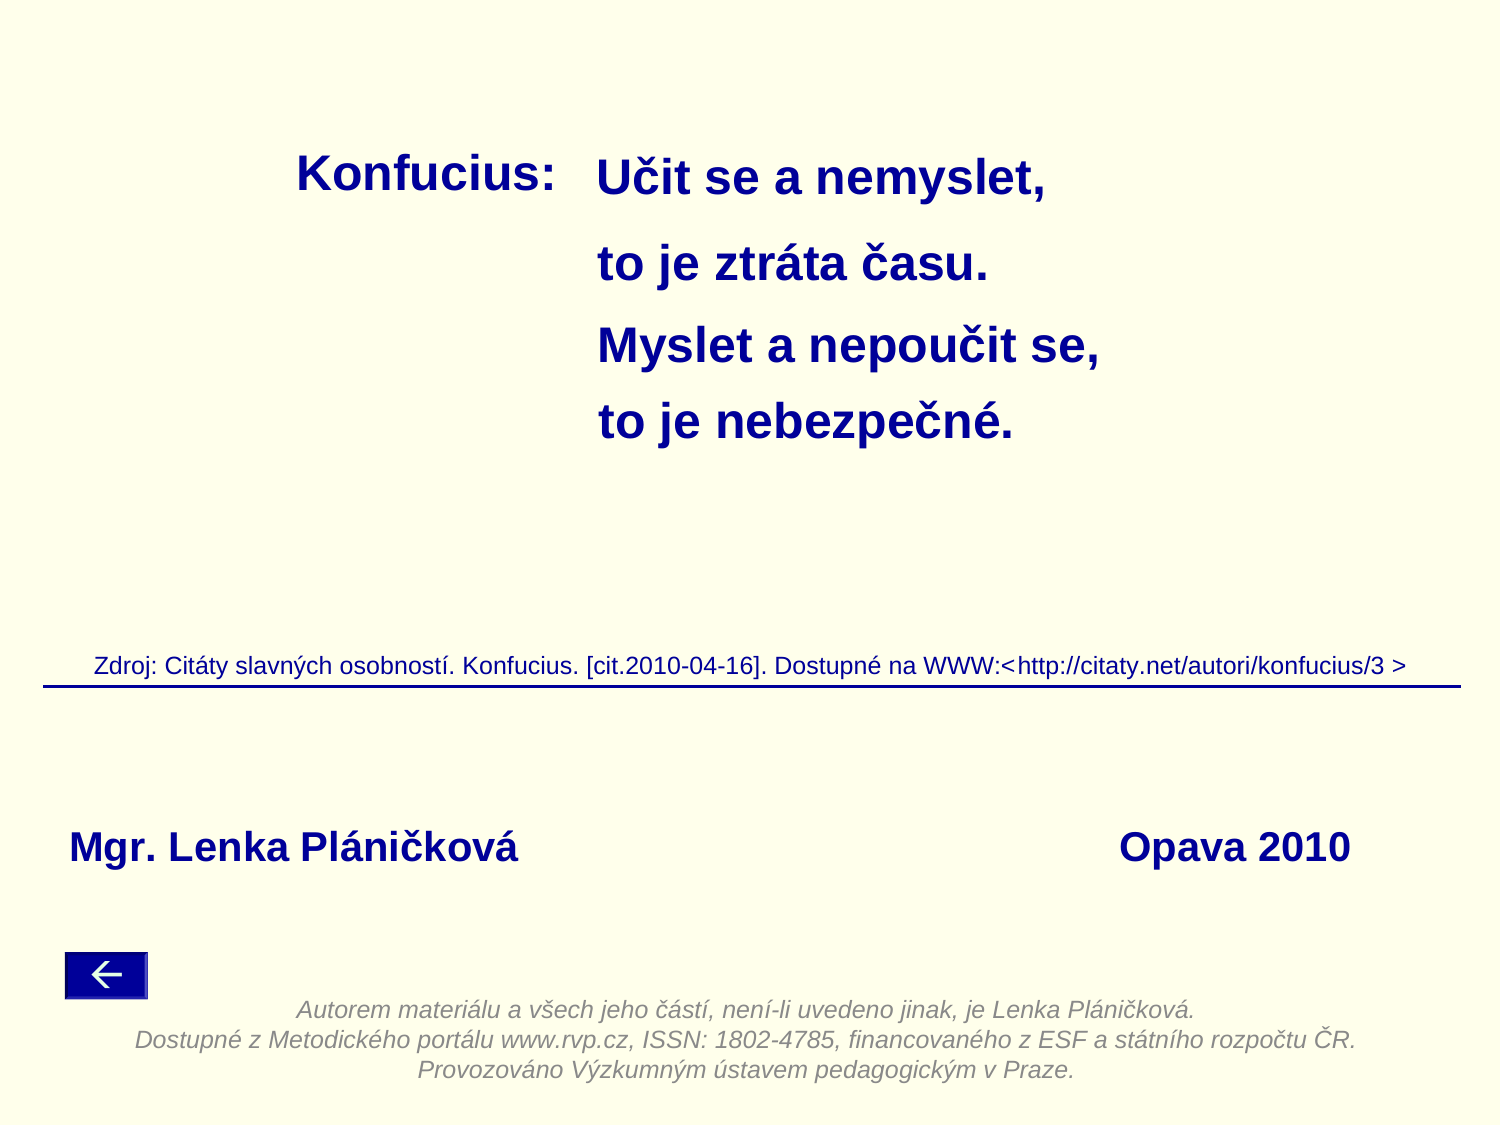

# Konfucius:
Učit se a nemyslet,
to je ztráta času.
Myslet a nepoučit se,
to je nebezpečné.
Zdroj: Citáty slavných osobností. Konfucius. [cit.2010-04-16]. Dostupné na WWW:<http://citaty.net/autori/konfucius/3 >
Mgr. Lenka Pláničková					Opava 2010

Autorem materiálu a všech jeho částí, není-li uvedeno jinak, je Lenka Pláničková.
Dostupné z Metodického portálu www.rvp.cz, ISSN: 1802-4785, financovaného z ESF a státního rozpočtu ČR.
Provozováno Výzkumným ústavem pedagogickým v Praze.